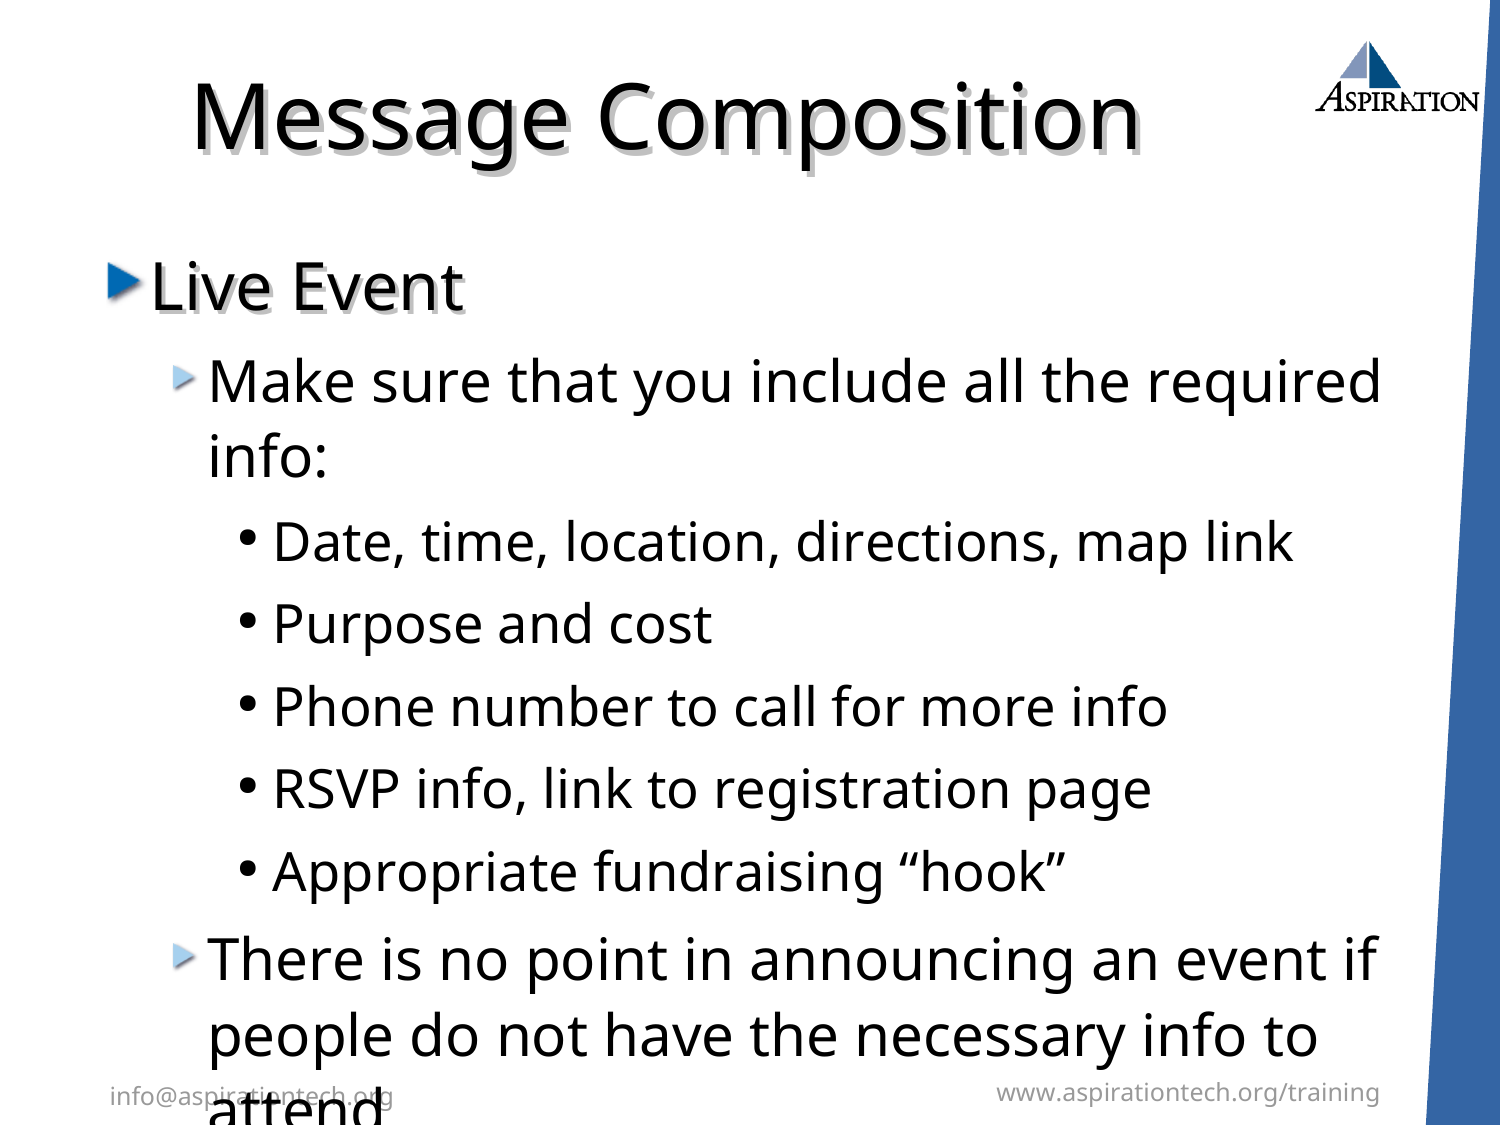

# Message Composition
Live Event
Make sure that you include all the required info:
Date, time, location, directions, map link
Purpose and cost
Phone number to call for more info
RSVP info, link to registration page
Appropriate fundraising “hook”
There is no point in announcing an event if people do not have the necessary info to attend